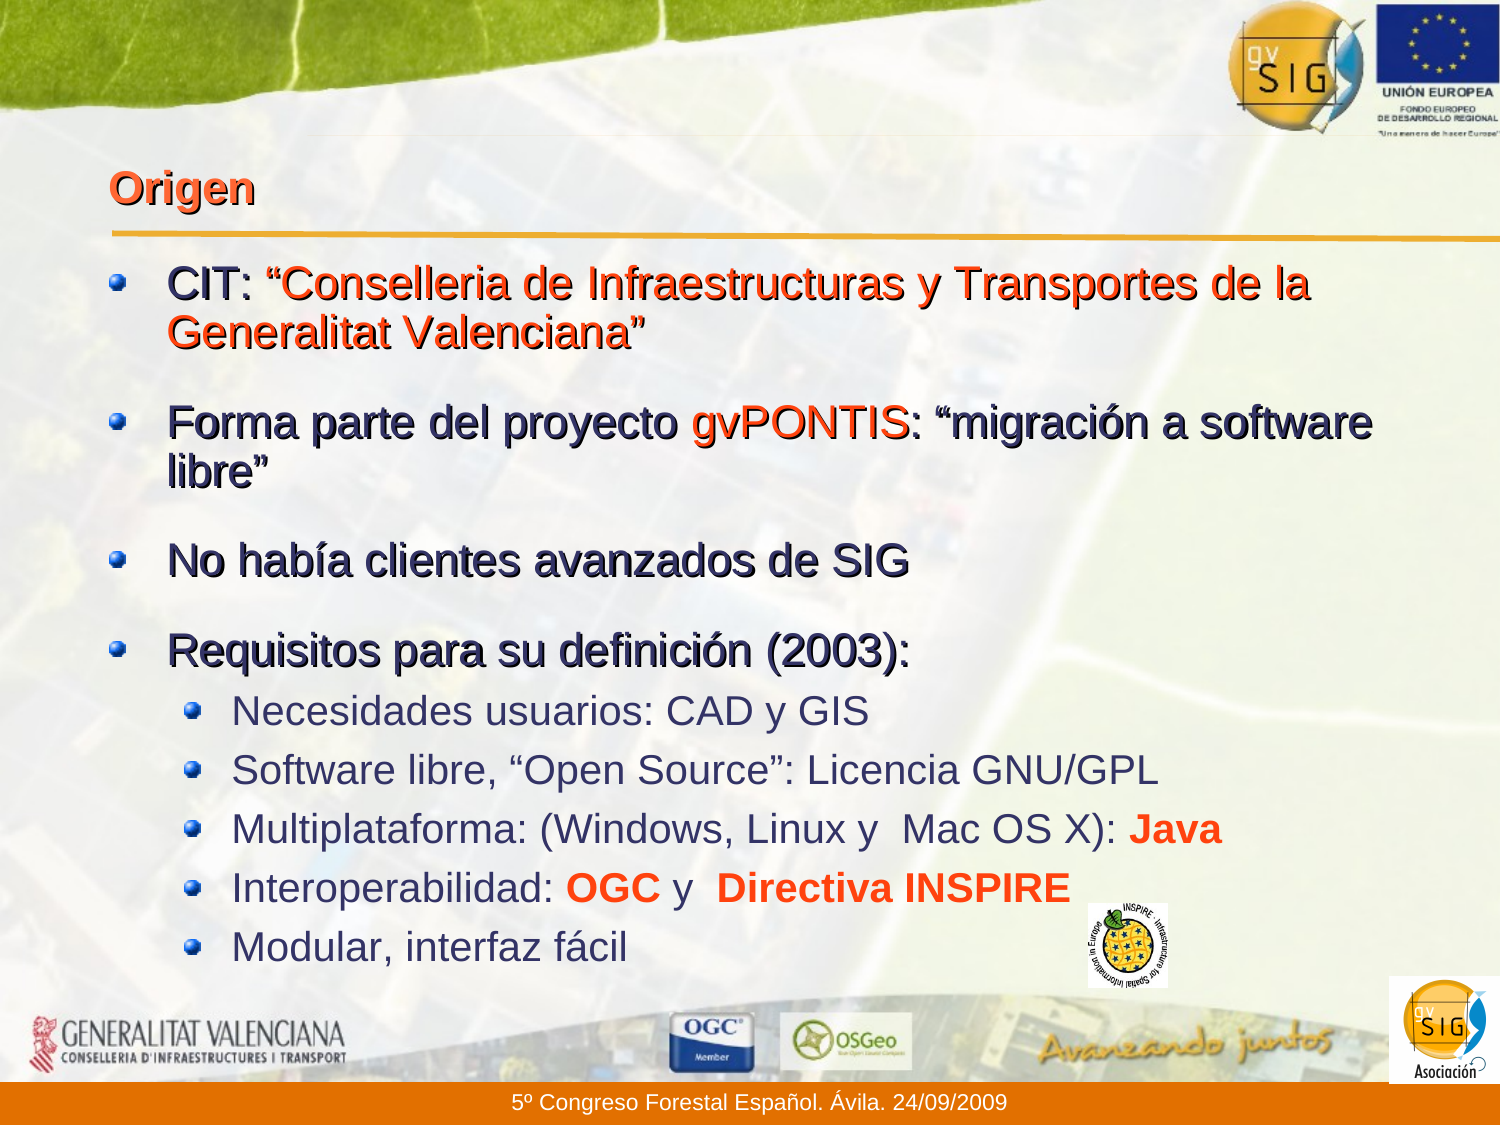

#
CIT: “Conselleria de Infraestructuras y Transportes de la 		 Generalitat Valenciana”
Forma parte del proyecto gvPONTIS: “migración a software libre”
No había clientes avanzados de SIG
Requisitos para su definición (2003):
Necesidades usuarios: CAD y GIS
Software libre, “Open Source”: Licencia GNU/GPL
Multiplataforma: (Windows, Linux y Mac OS X): Java
Interoperabilidad: OGC y Directiva INSPIRE
Modular, interfaz fácil
Origen